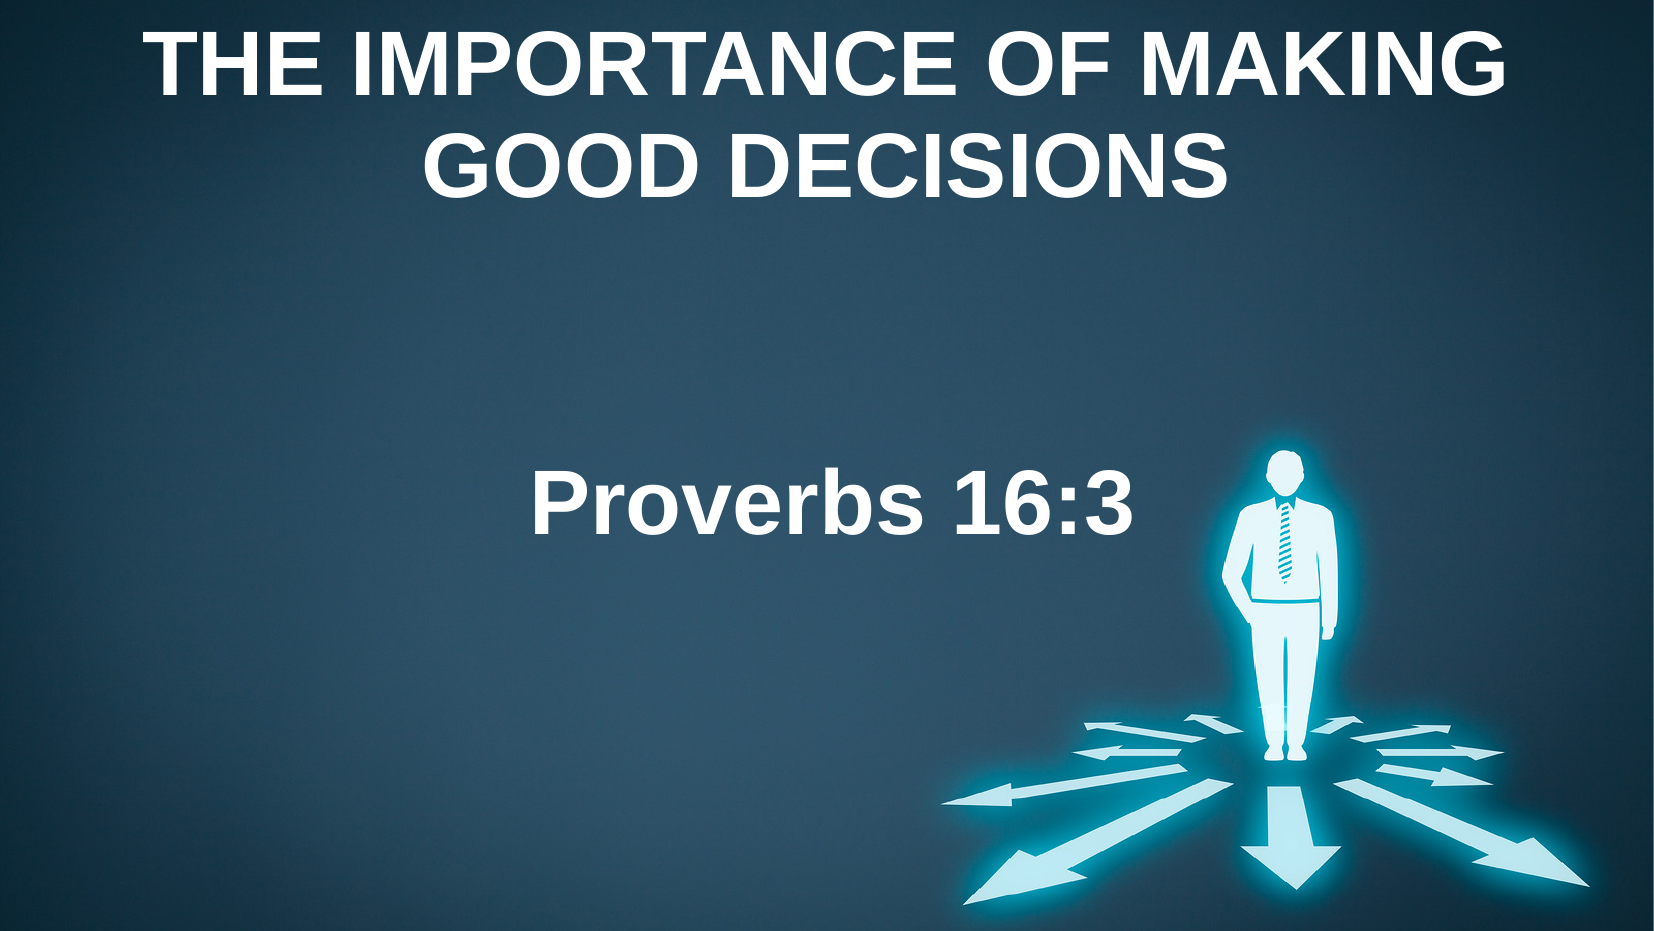

# THE IMPORTANCE OF MAKING GOOD DECISIONS
Proverbs 16:3